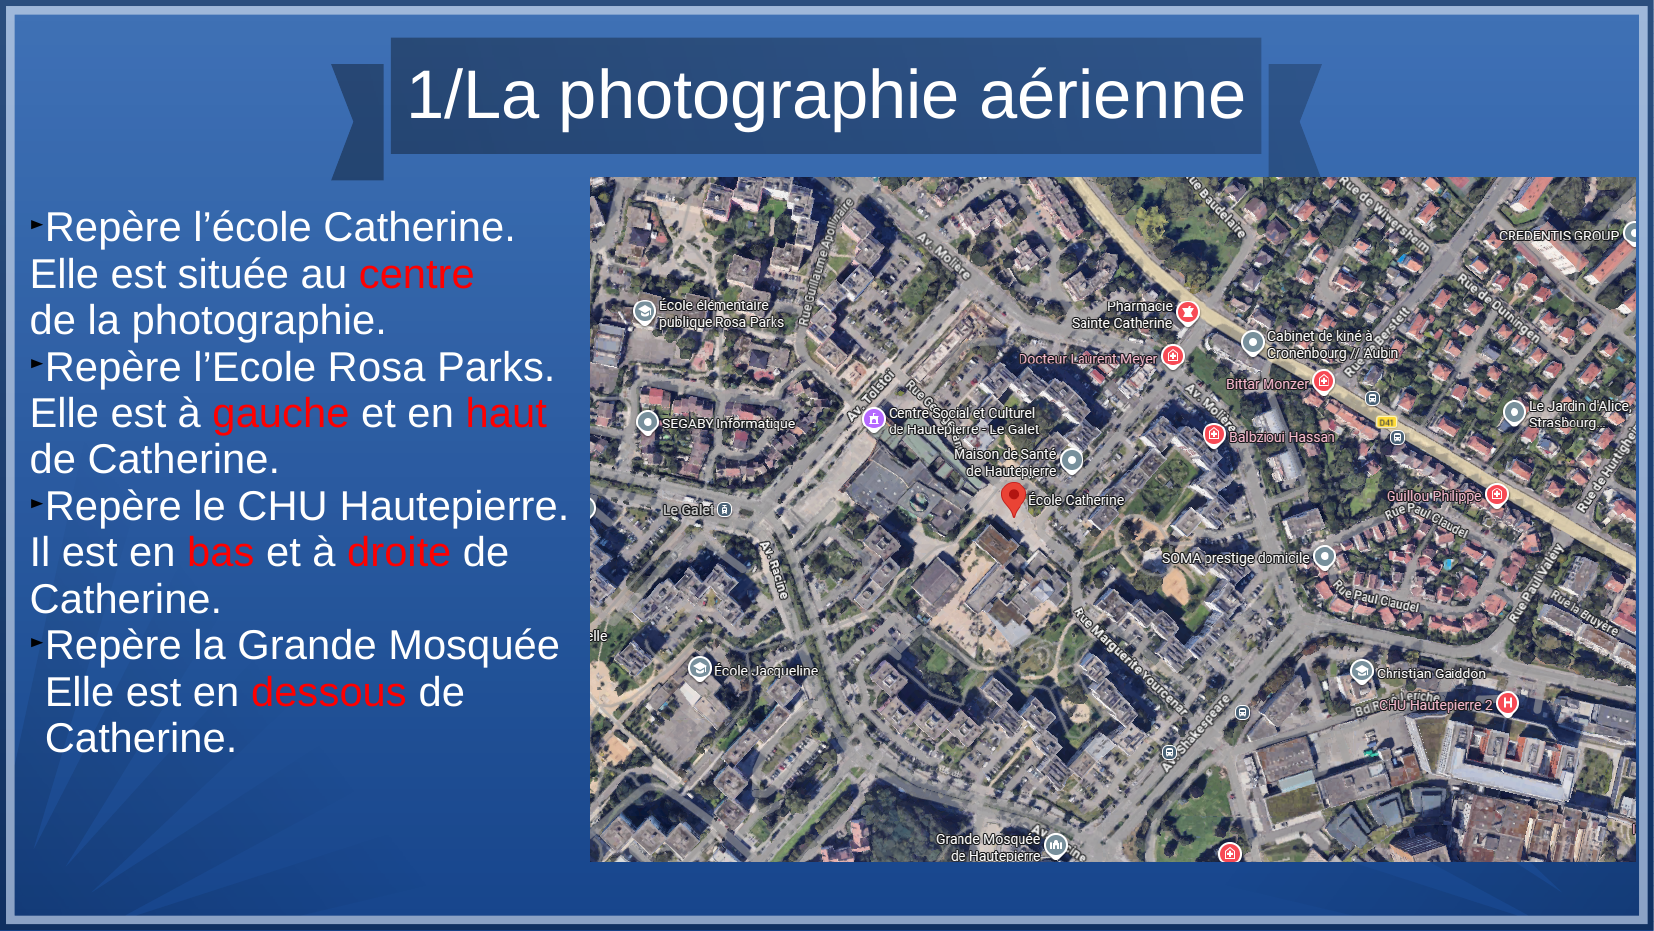

# 1/La photographie aérienne
Repère l’école Catherine.
Elle est située au centre
de la photographie.
Repère l’Ecole Rosa Parks.
Elle est à gauche et en haut
de Catherine.
Repère le CHU Hautepierre.
Il est en bas et à droite de
Catherine.
Repère la Grande Mosquée
Elle est en dessous de
Catherine.